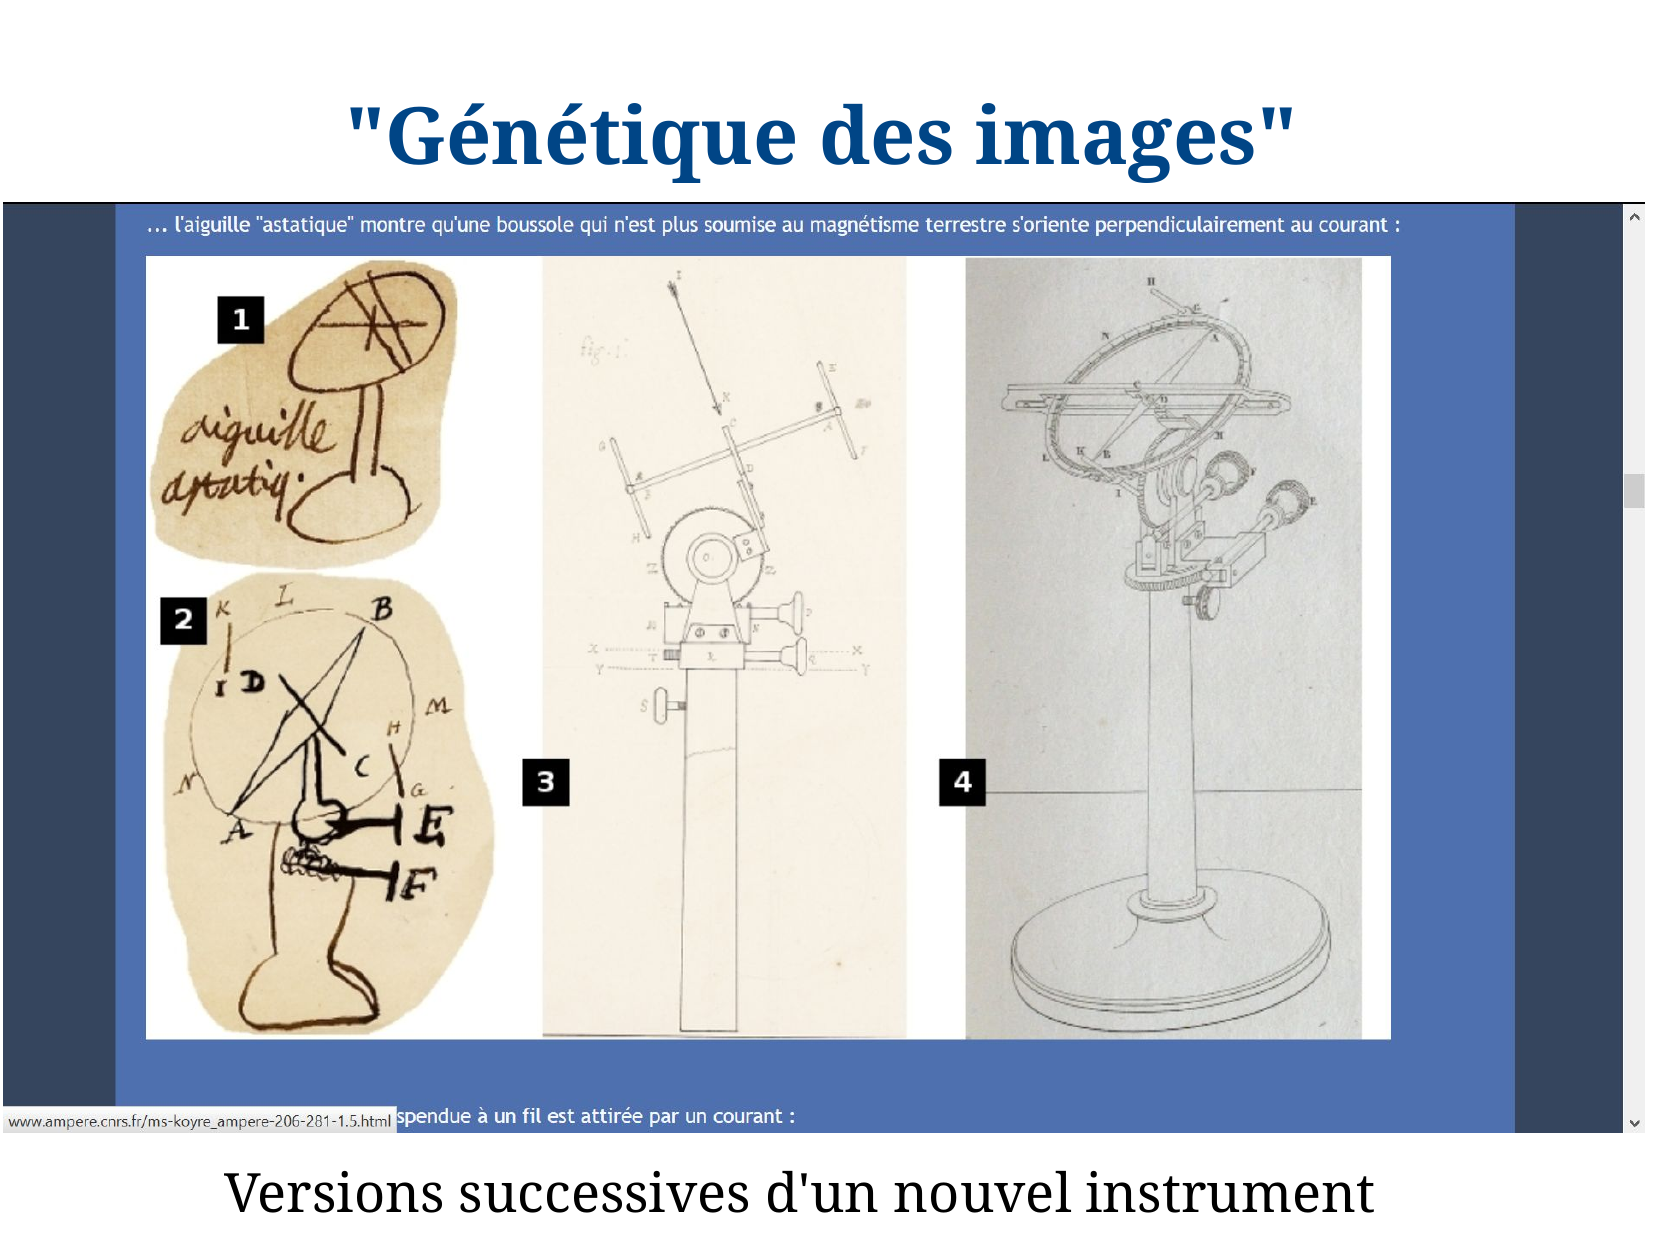

"Génétique des images"
Versions successives d'un nouvel instrument